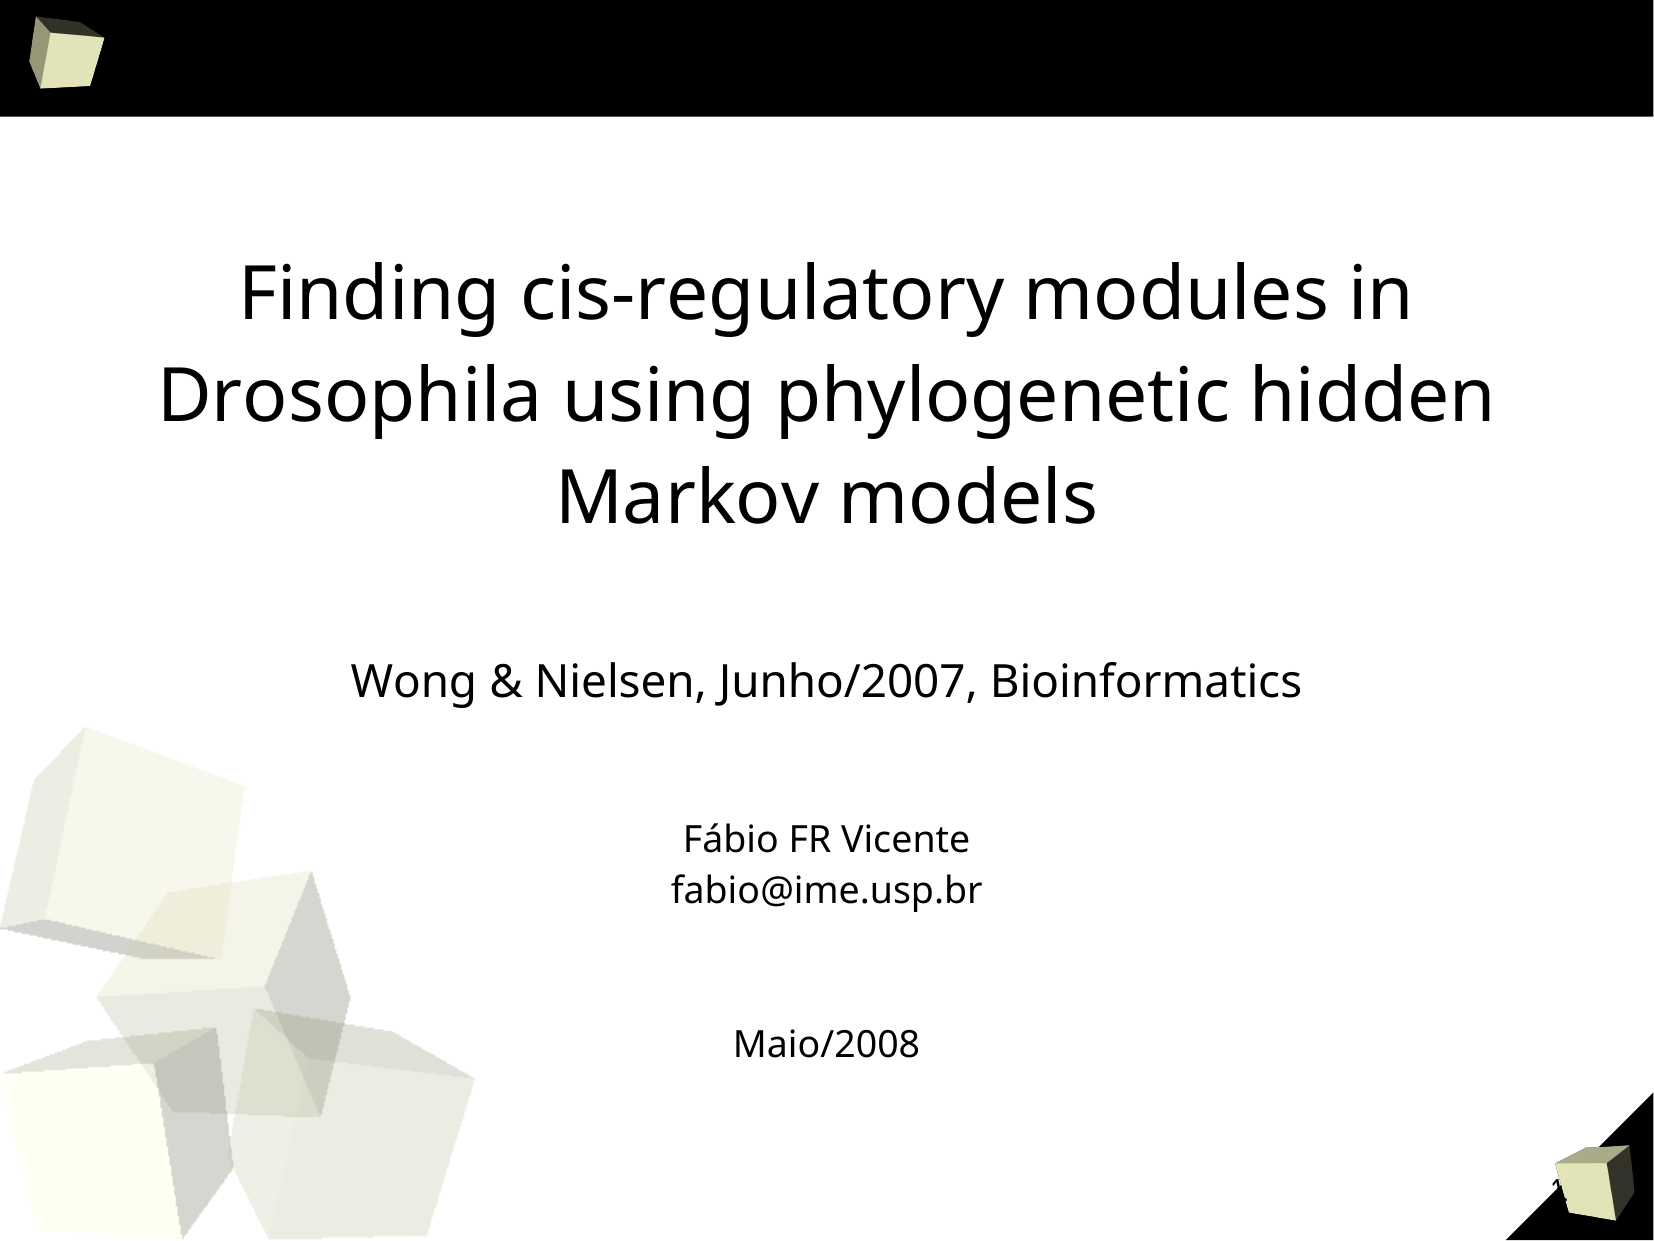

# Finding cis-regulatory modules in Drosophila using phylogenetic hidden Markov models Wong & Nielsen, Junho/2007, Bioinformatics Fábio FR Vicente fabio@ime.usp.br Maio/2008